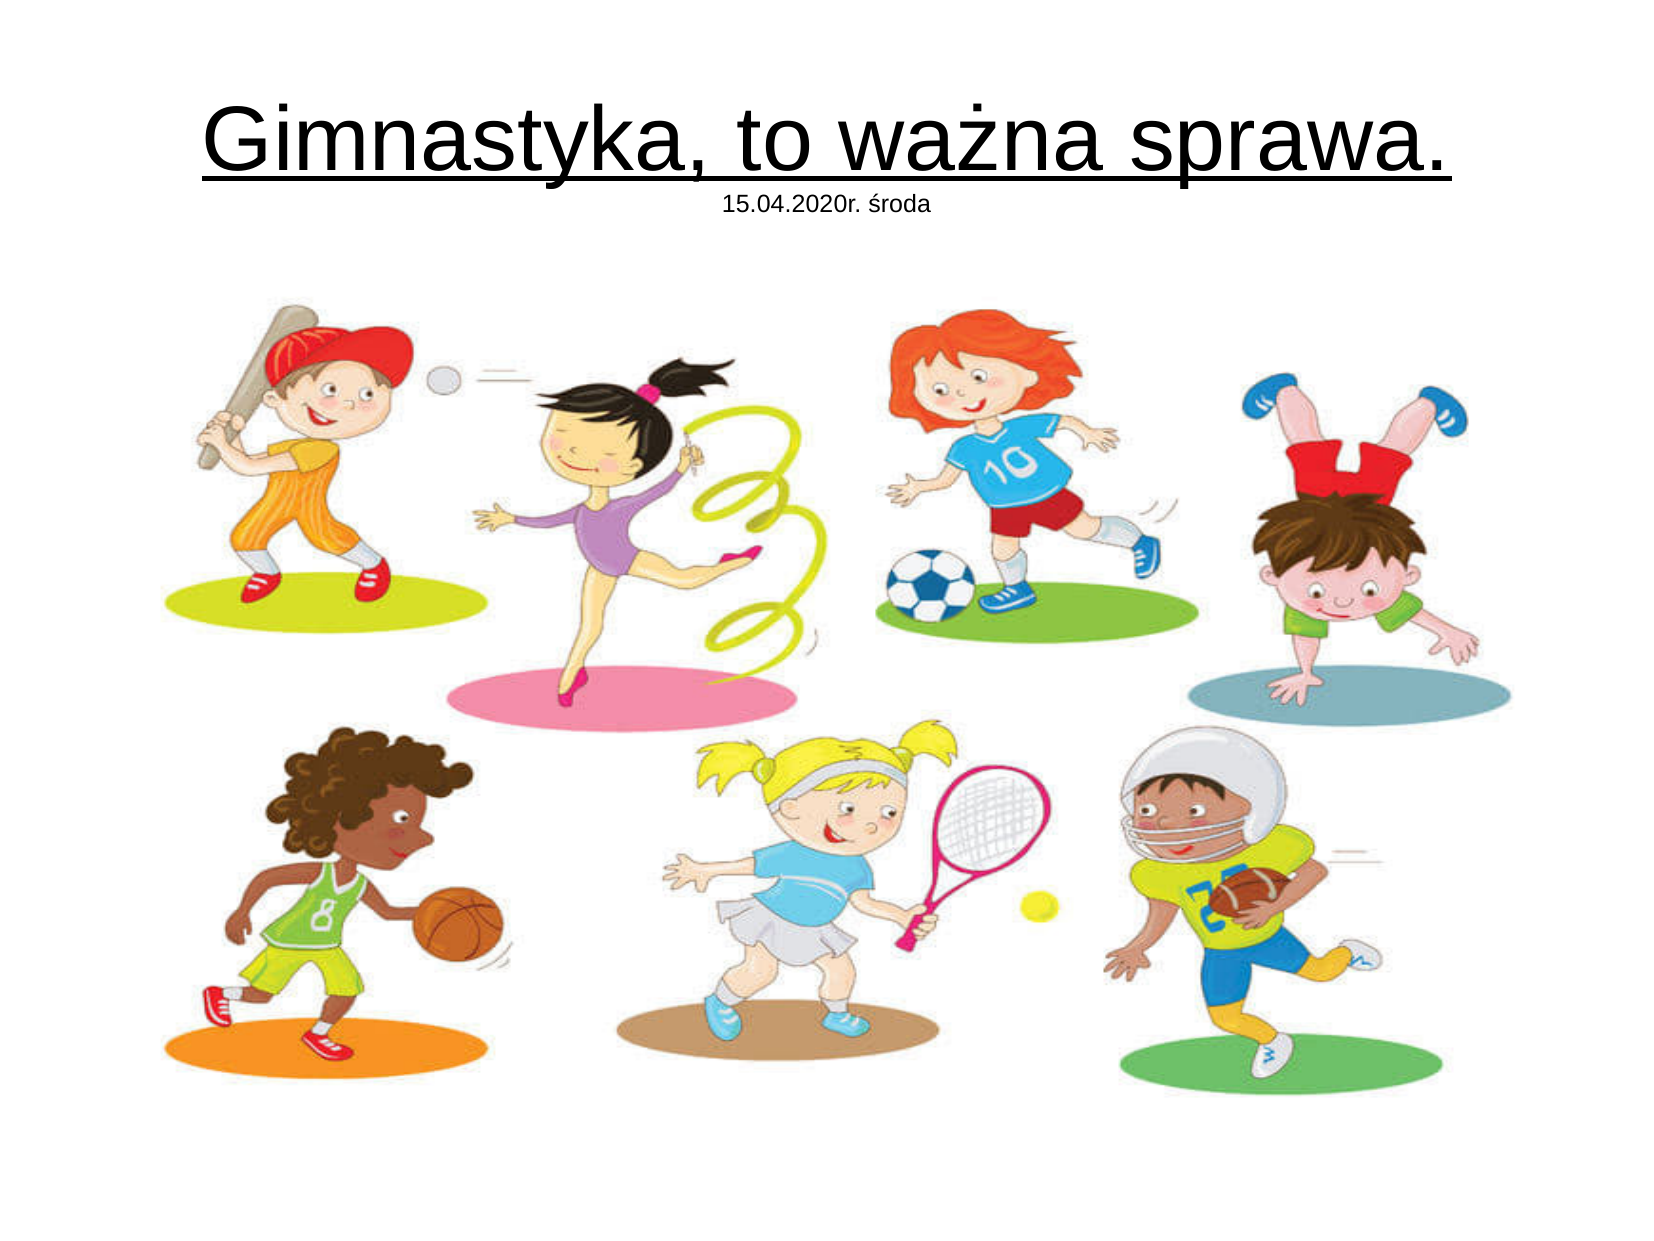

# Gimnastyka, to ważna sprawa. 15.04.2020r. środa